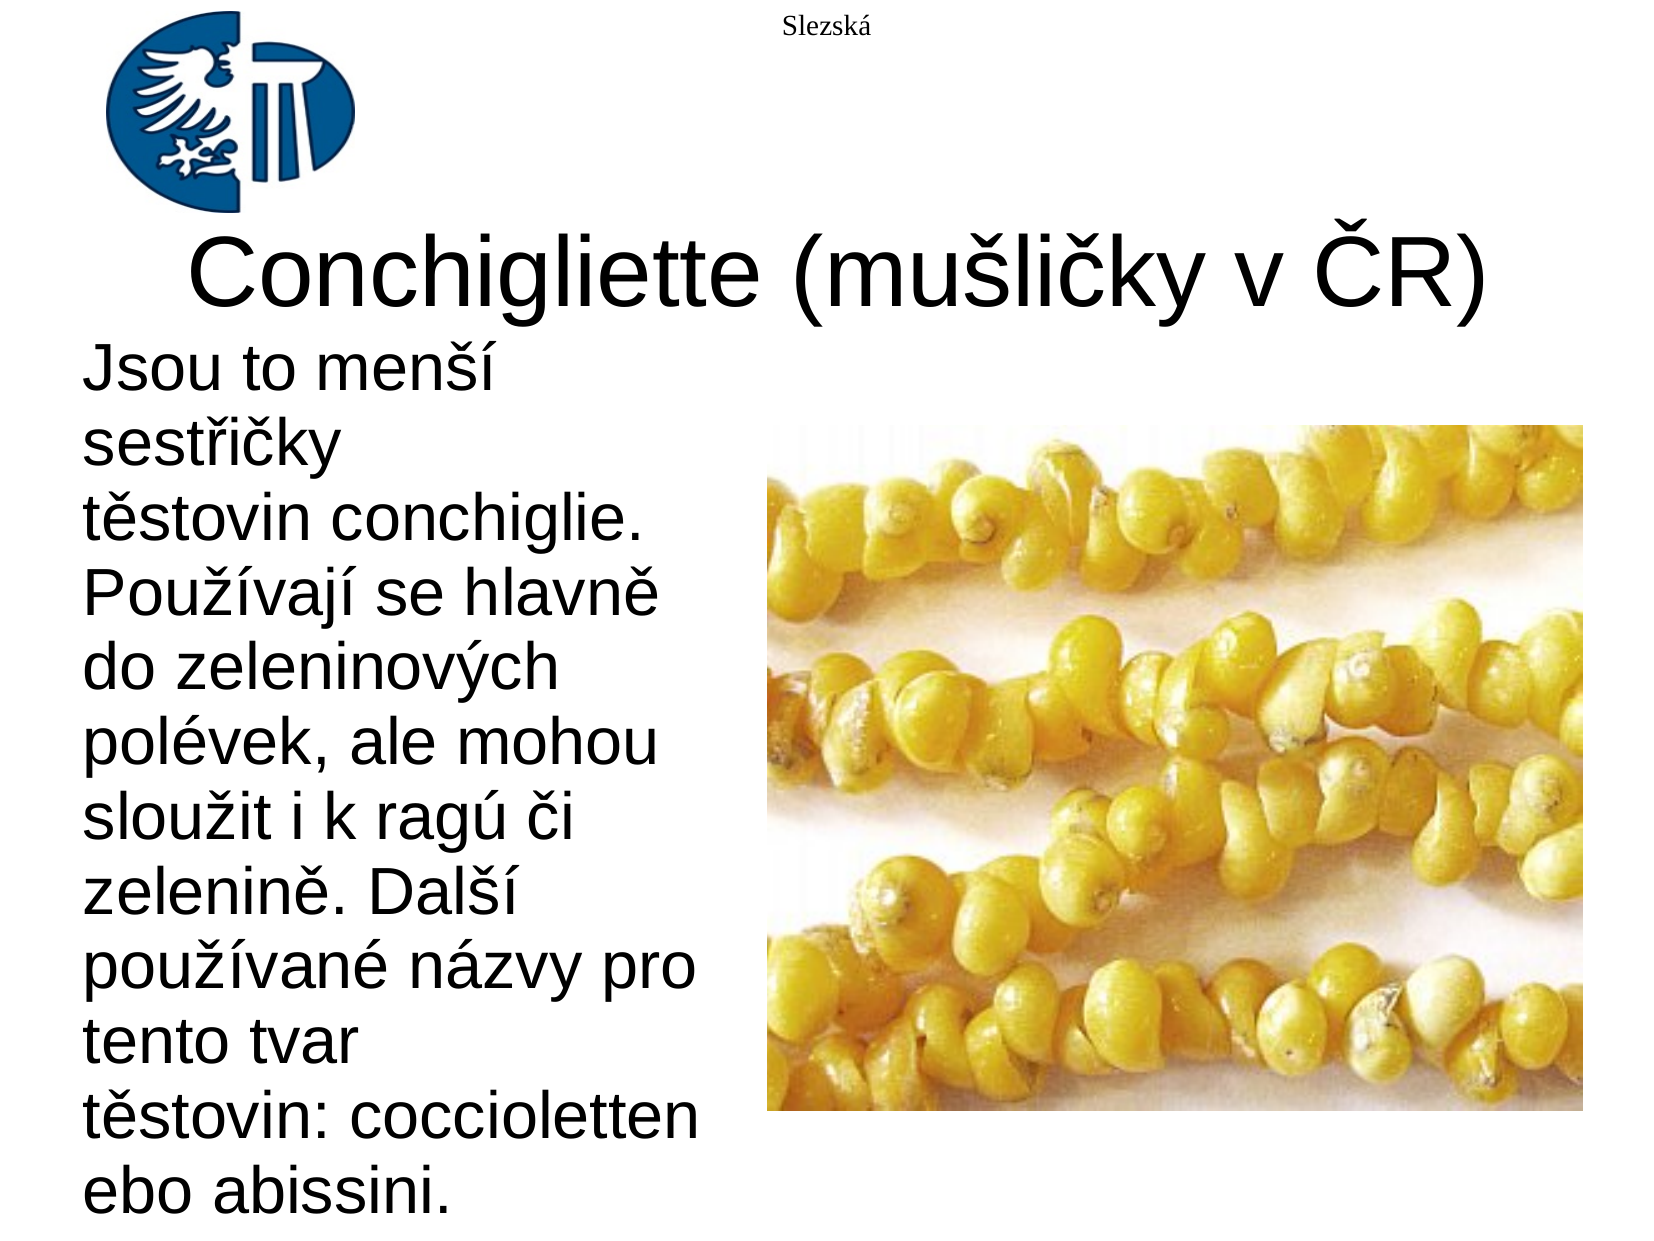

ahoj
Conchigliette (mušličky v ČR)
# Jsou to menší sestřičky těstovin conchiglie. Používají se hlavně do zeleninových polévek, ale mohou sloužit i k ragú či zelenině. Další používané názvy pro tento tvar těstovin: cocciolettenebo abissini.